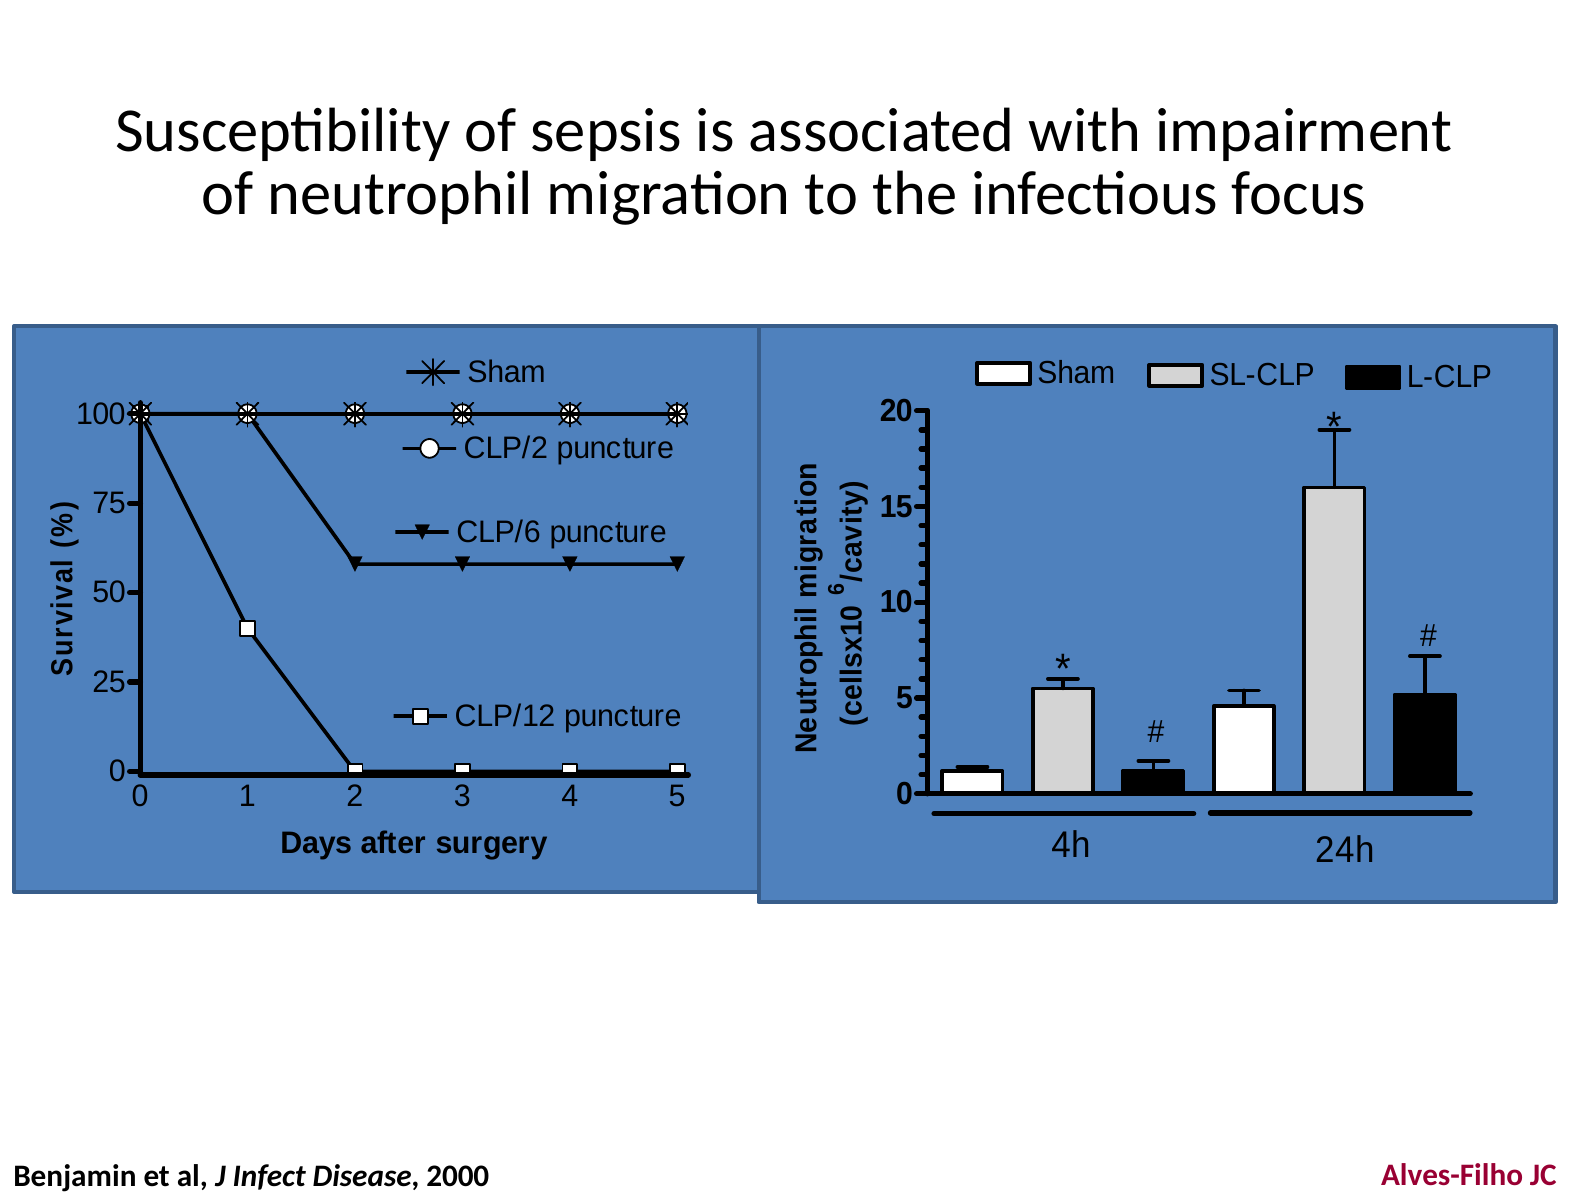

Susceptibility of sepsis is associated with impairment of neutrophil migration to the infectious focus
Alves-Filho JC
Benjamin et al, J Infect Disease, 2000